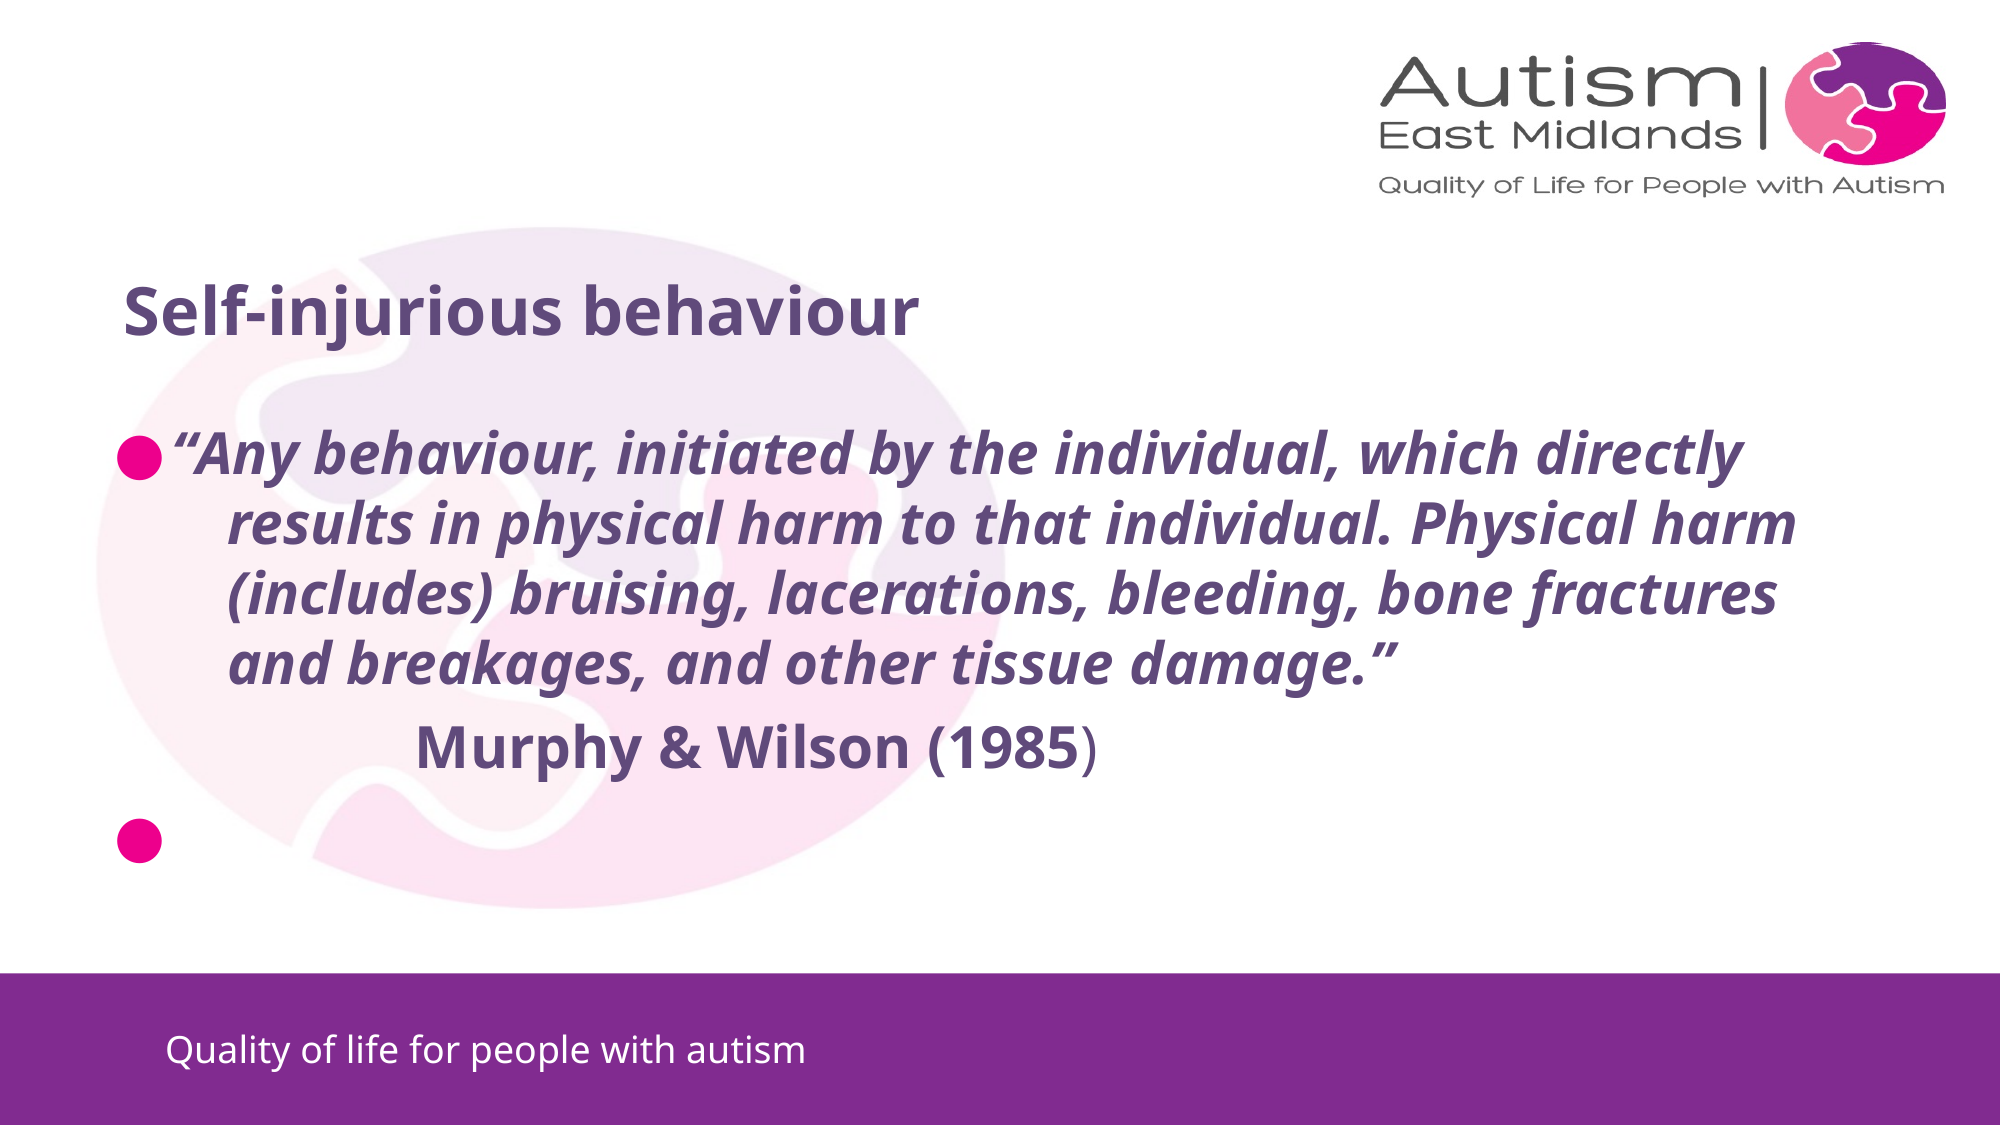

# Self-injurious behaviour
“Any behaviour, initiated by the individual, which directly results in physical harm to that individual. Physical harm (includes) bruising, lacerations, bleeding, bone fractures and breakages, and other tissue damage.”
				Murphy & Wilson (1985)